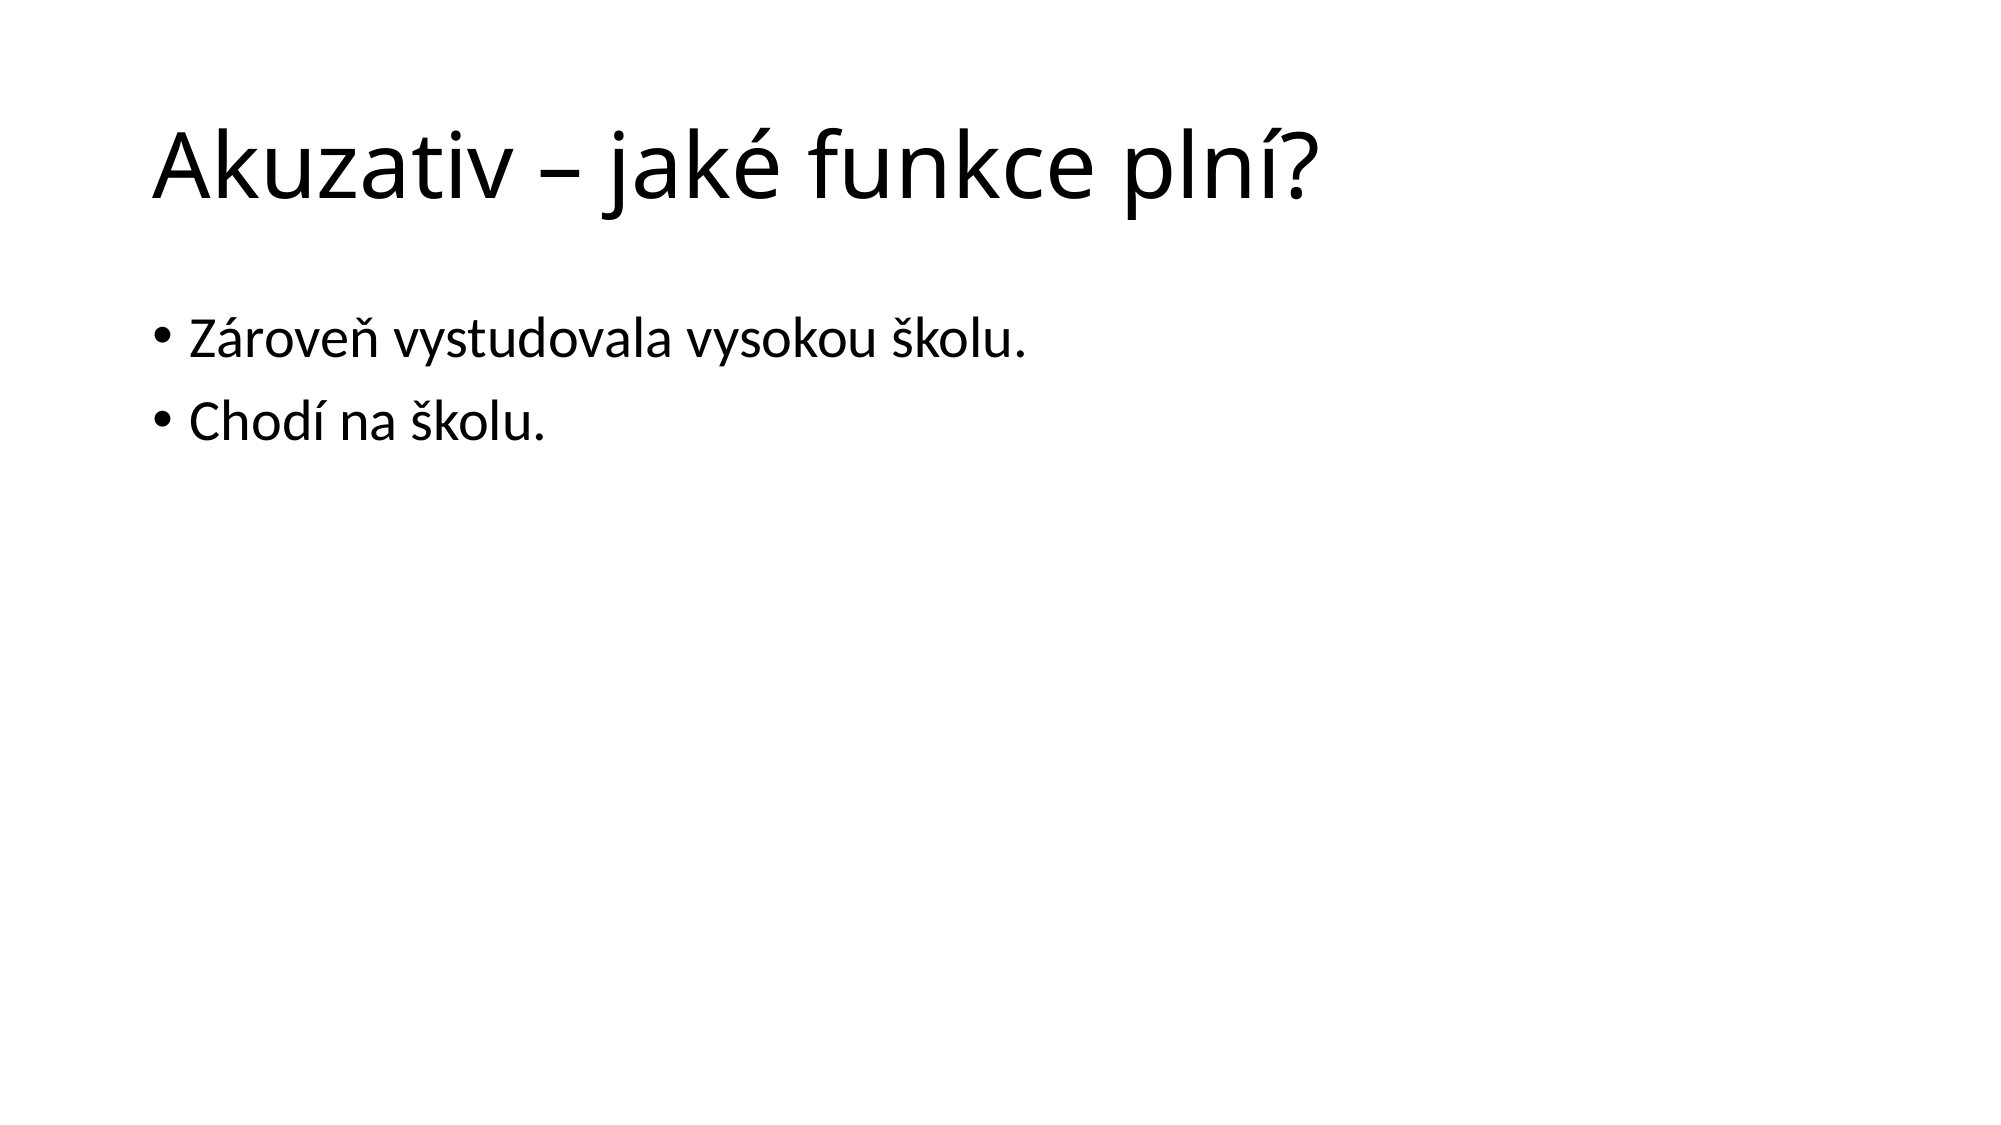

# Akuzativ – jaké funkce plní?
Zároveň vystudovala vysokou školu.
Chodí na školu.